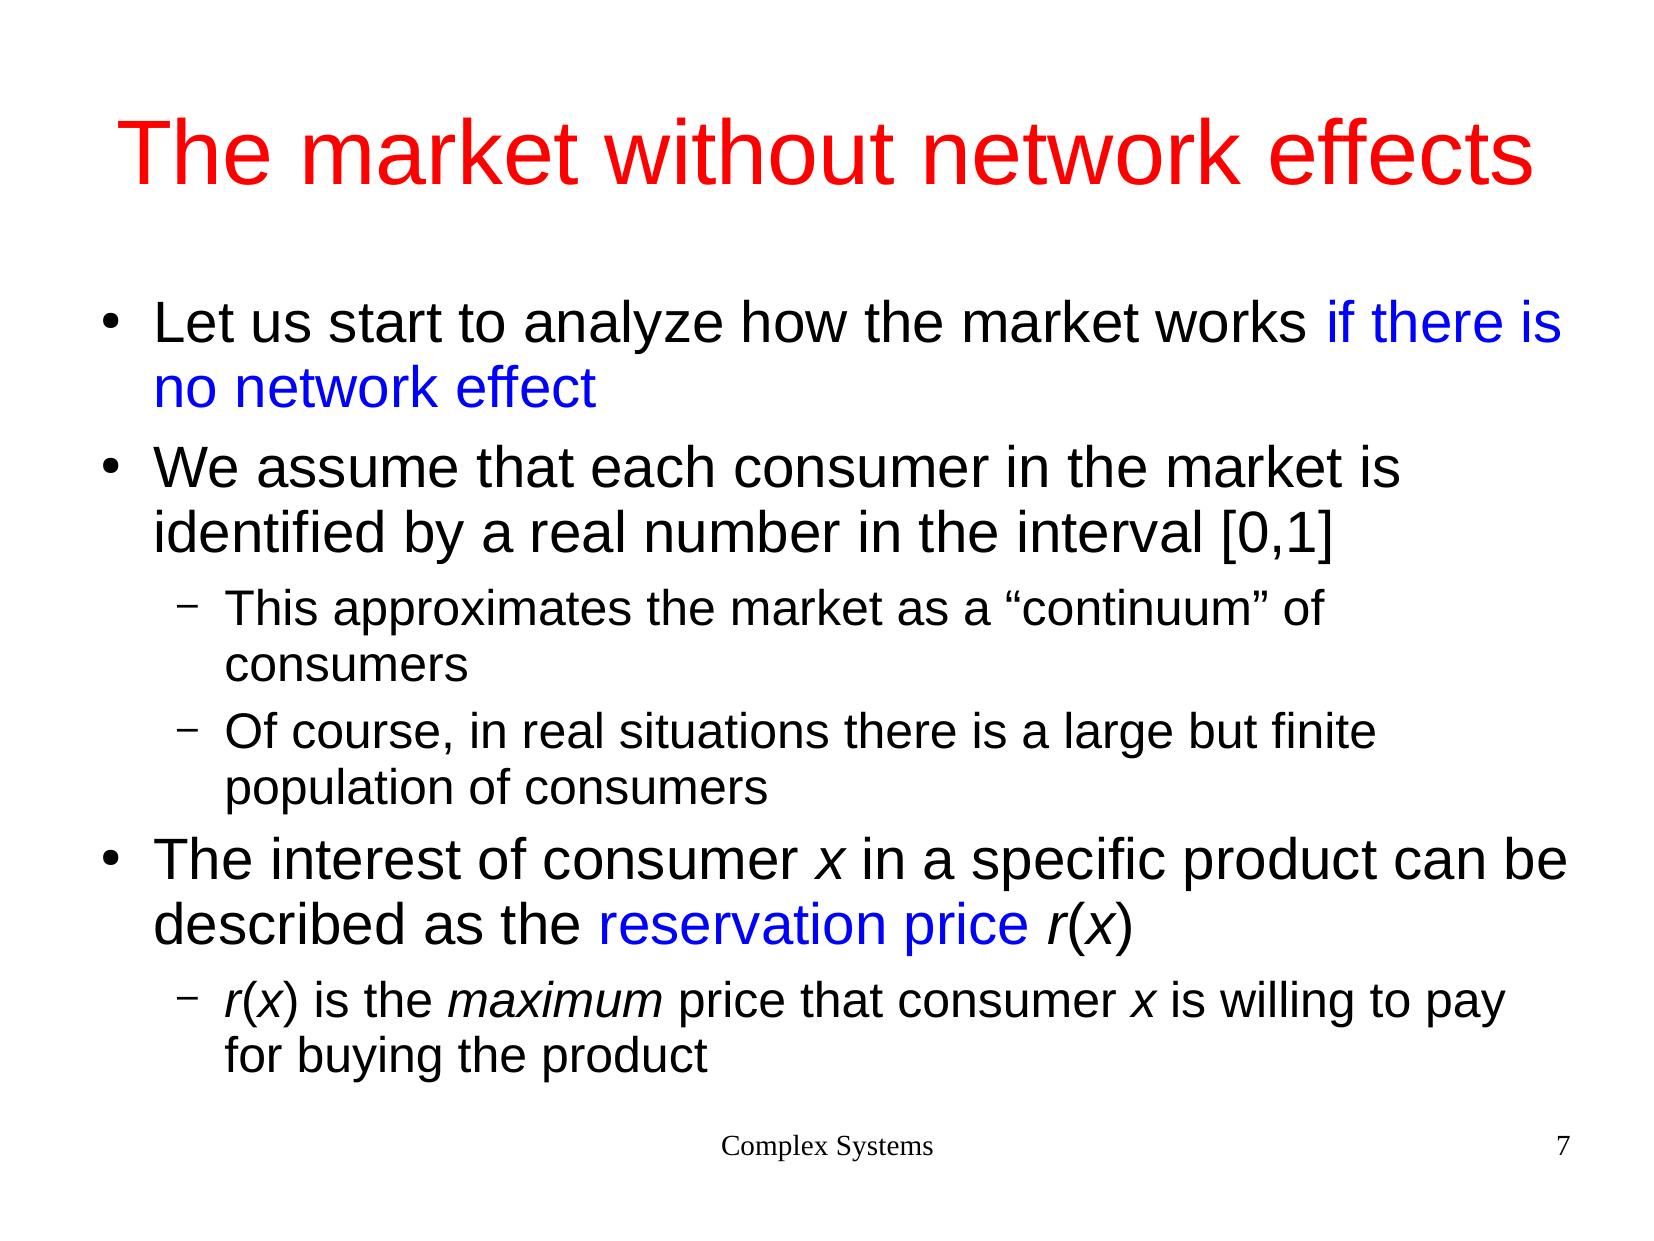

# The market without network effects
Let us start to analyze how the market works if there is no network effect
We assume that each consumer in the market is identified by a real number in the interval [0,1]
This approximates the market as a “continuum” of consumers
Of course, in real situations there is a large but finite population of consumers
The interest of consumer x in a specific product can be described as the reservation price r(x)
r(x) is the maximum price that consumer x is willing to pay for buying the product
Complex Systems
7